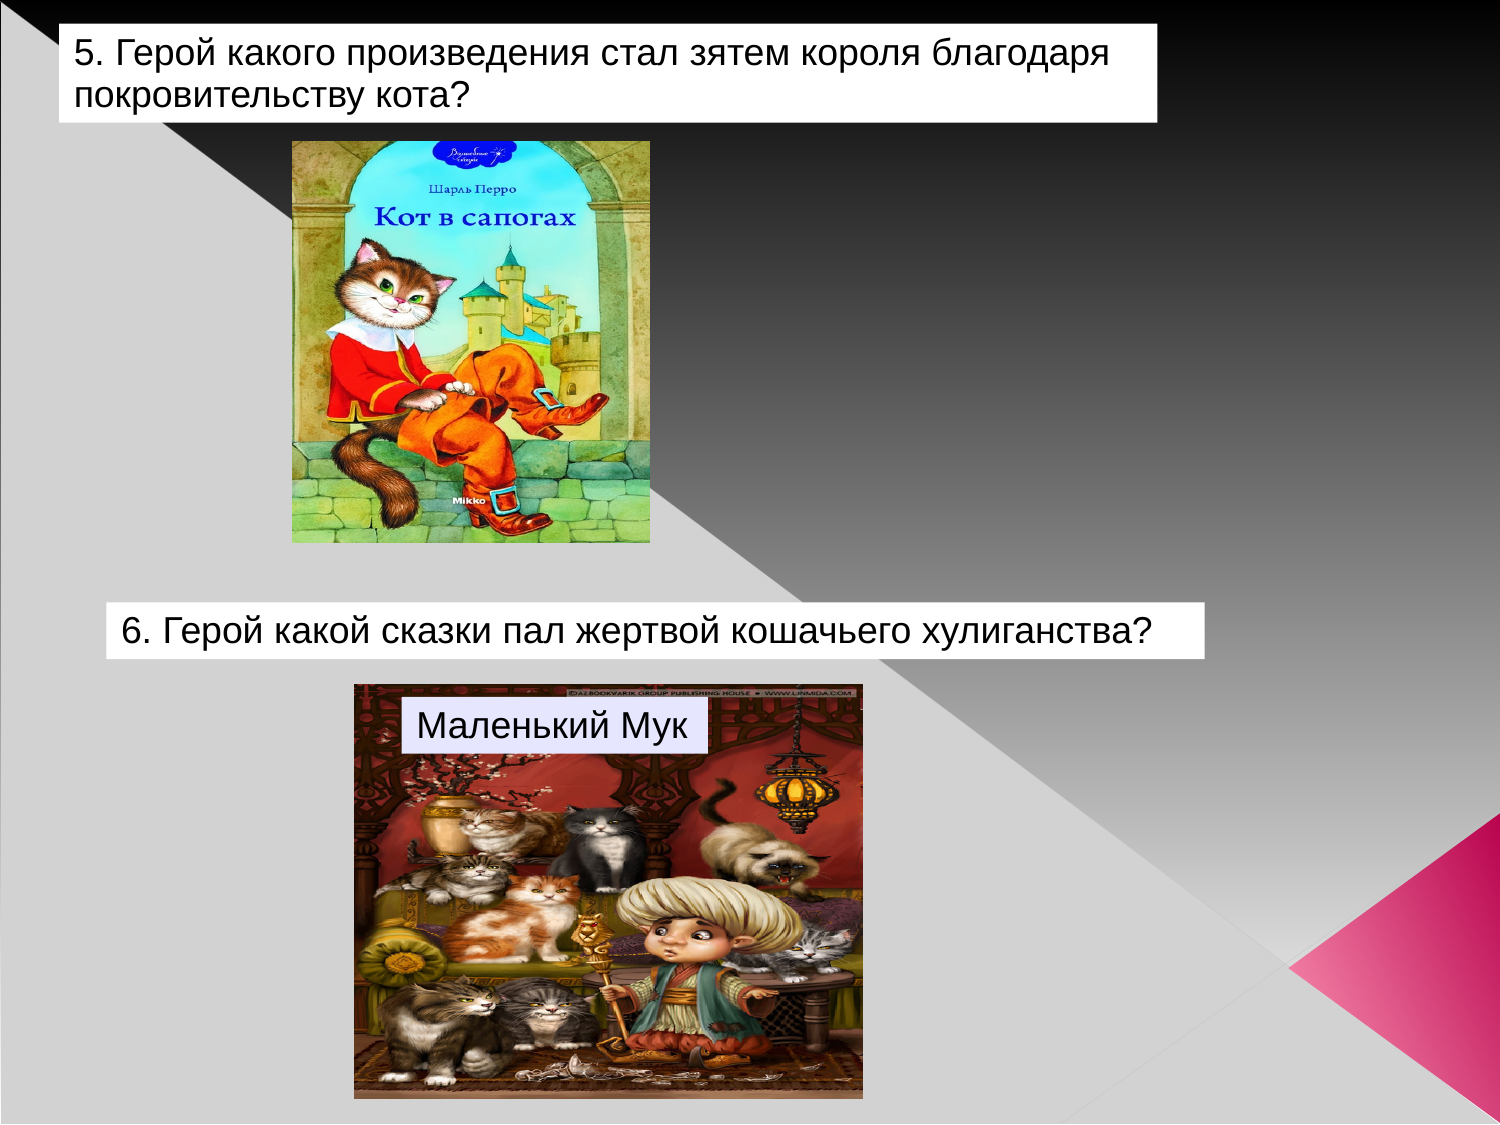

5. Герой какого произведения стал зятем короля благодаря покровительству кота?
#
6. Герой какой сказки пал жертвой кошачьего хулиганства?
Маленький Мук